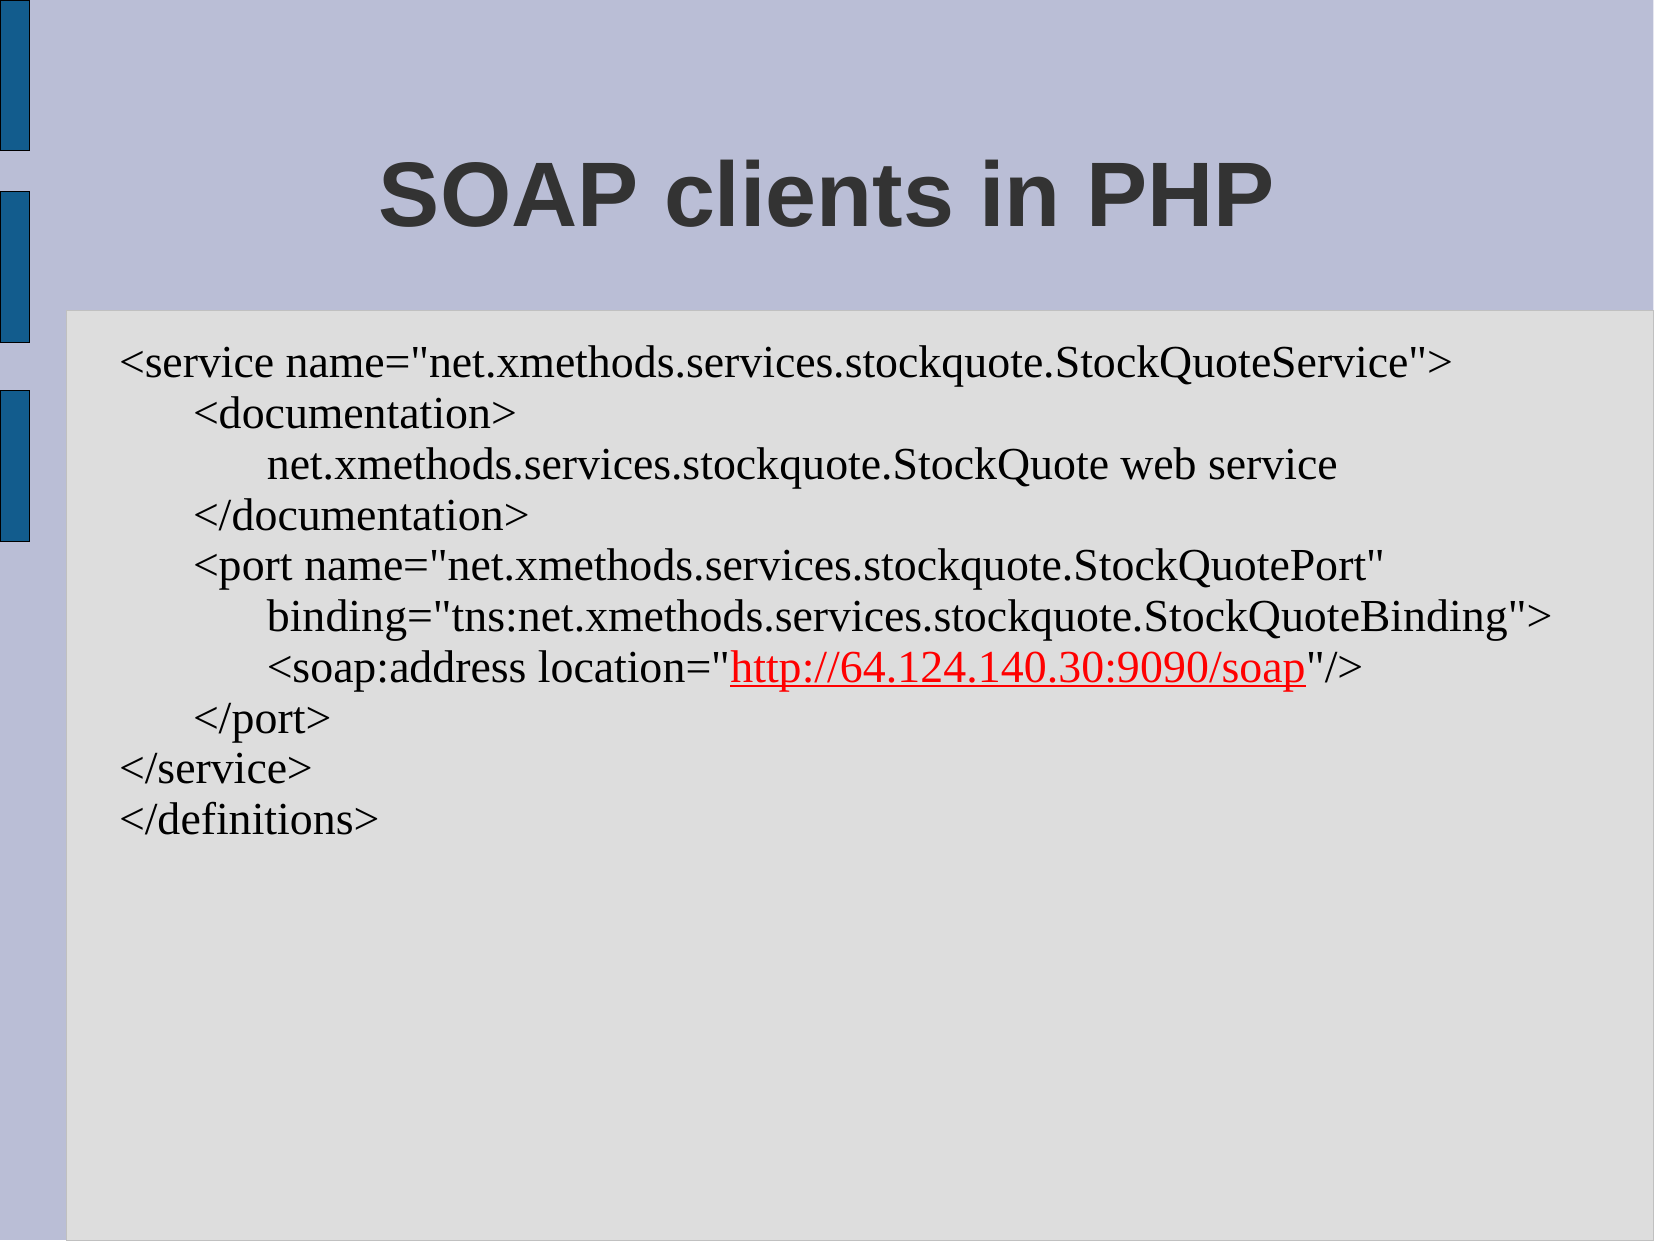

# SOAP clients in PHP
<service name="net.xmethods.services.stockquote.StockQuoteService">
	<documentation>
		net.xmethods.services.stockquote.StockQuote web service
	</documentation>
	<port name="net.xmethods.services.stockquote.StockQuotePort"
		binding="tns:net.xmethods.services.stockquote.StockQuoteBinding">
		<soap:address location="http://64.124.140.30:9090/soap"/>
	</port>
</service>
</definitions>